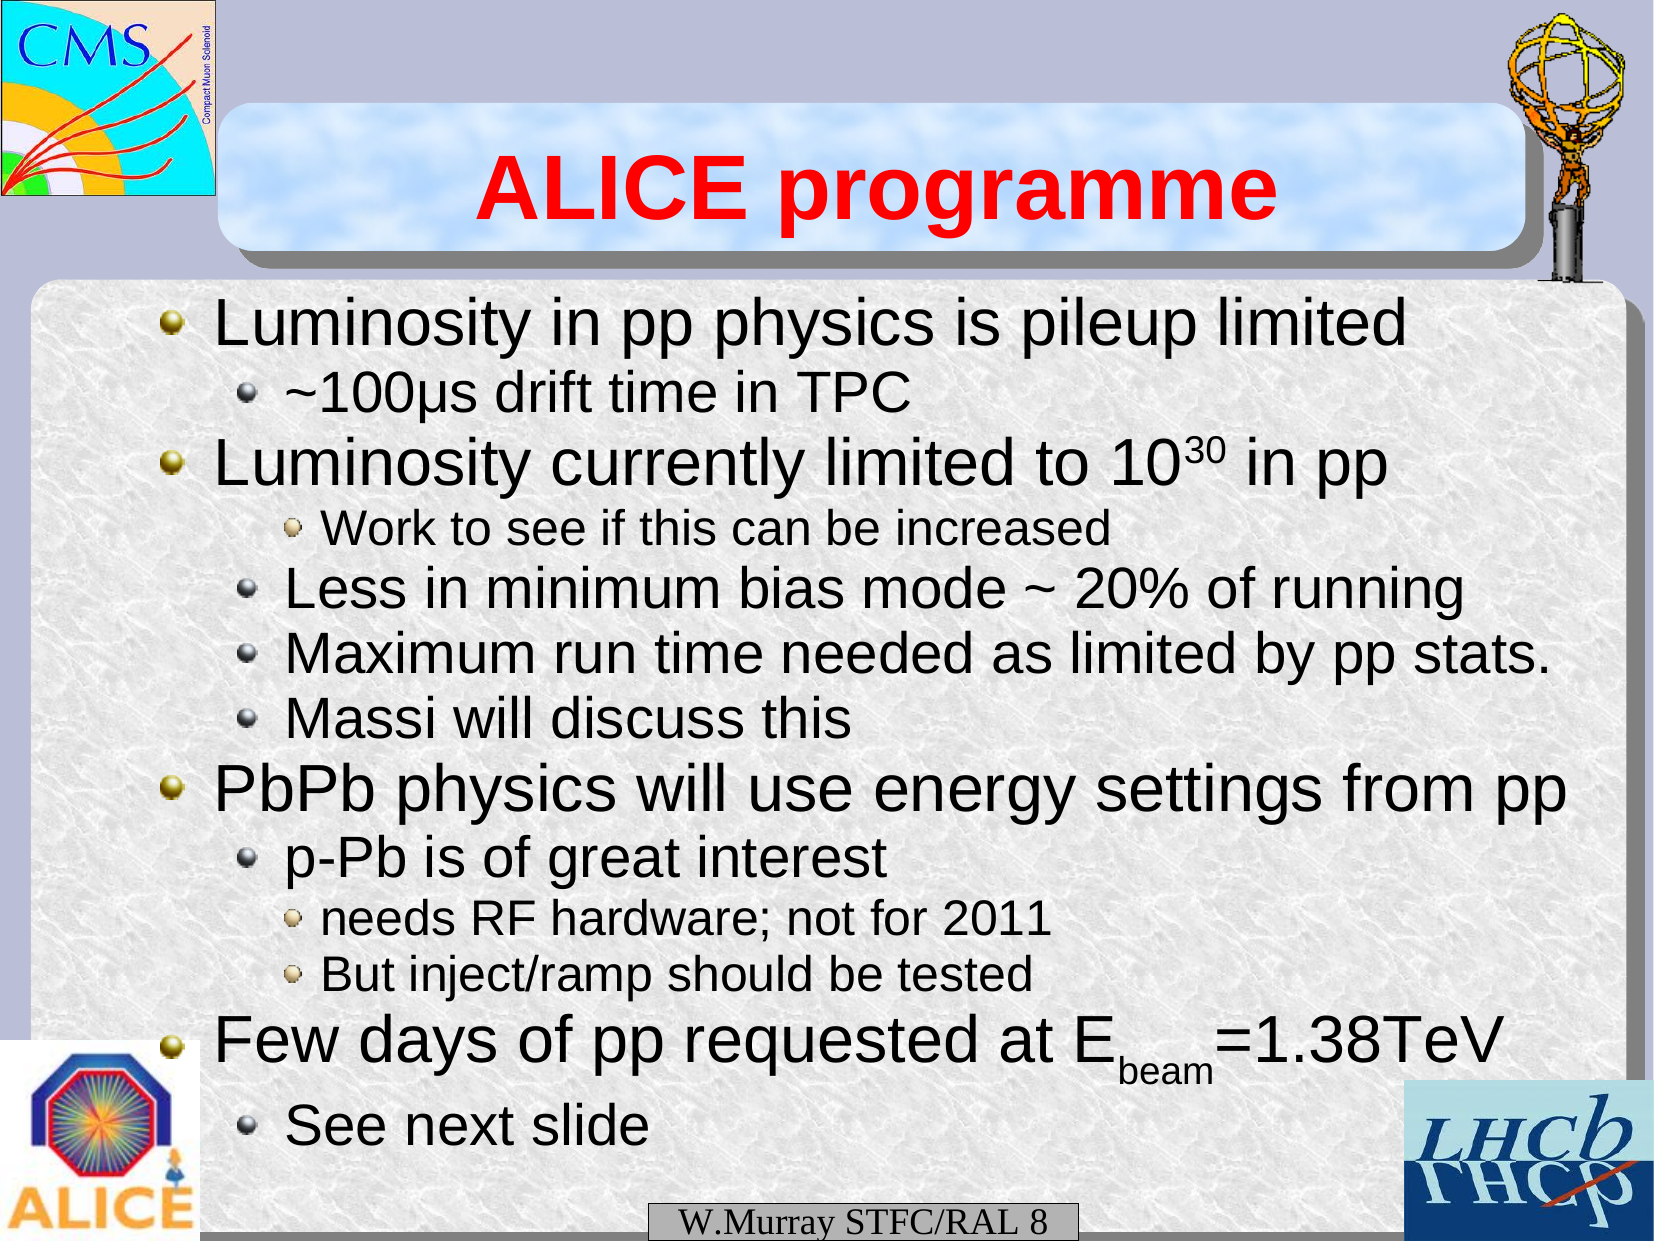

# ALICE programme
Luminosity in pp physics is pileup limited
~100μs drift time in TPC
Luminosity currently limited to 1030 in pp
Work to see if this can be increased
Less in minimum bias mode ~ 20% of running
Maximum run time needed as limited by pp stats.
Massi will discuss this
PbPb physics will use energy settings from pp
p-Pb is of great interest
needs RF hardware; not for 2011
But inject/ramp should be tested
Few days of pp requested at Ebeam=1.38TeV
See next slide